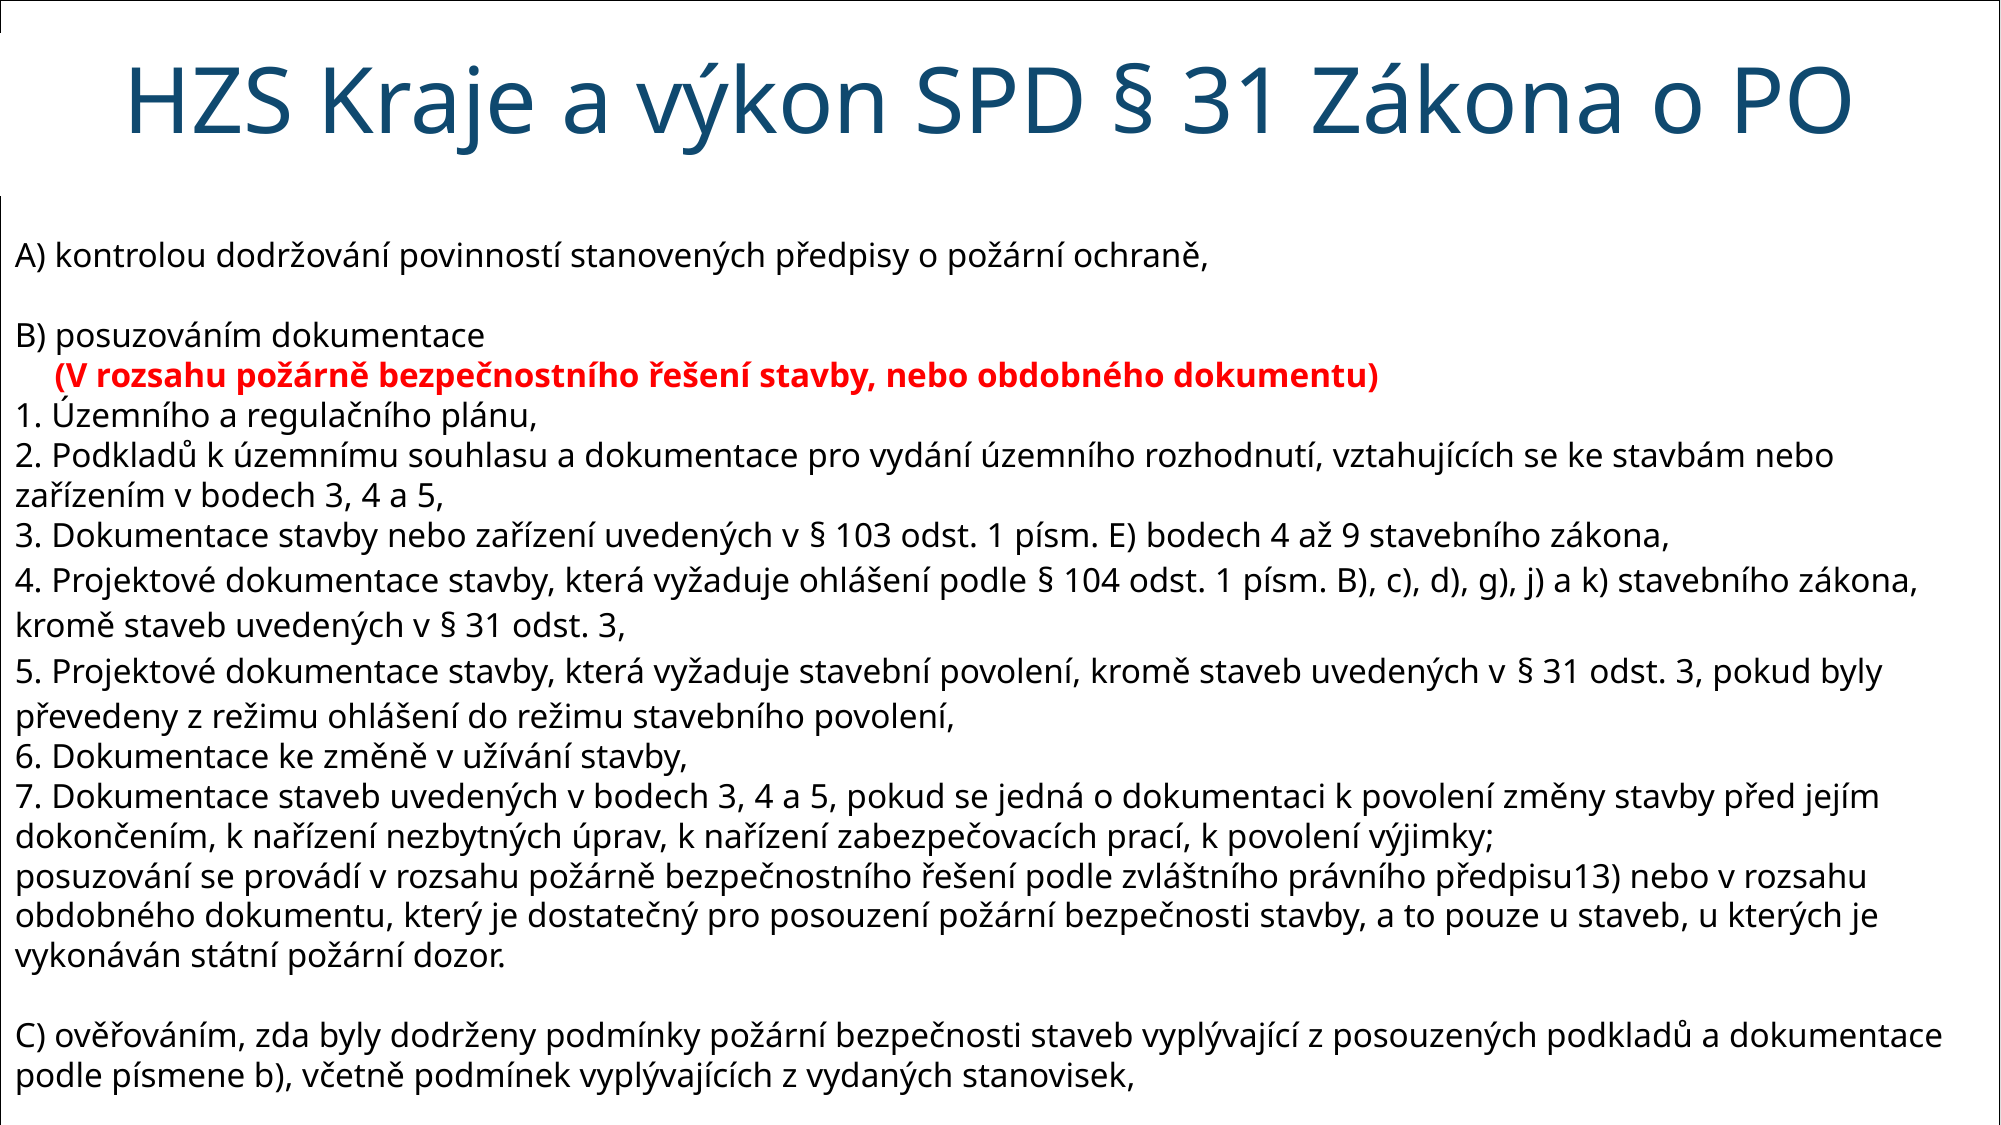

# A) kontrolou dodržování povinností stanovených předpisy o požární ochraně, B) posuzováním dokumentace m (V rozsahu požárně bezpečnostního řešení stavby, nebo obdobného dokumentu) 1. Územního a regulačního plánu, 2. Podkladů k územnímu souhlasu a dokumentace pro vydání územního rozhodnutí, vztahujících se ke stavbám nebo zařízením v bodech 3, 4 a 5, 3. Dokumentace stavby nebo zařízení uvedených v § 103 odst. 1 písm. E) bodech 4 až 9 stavebního zákona, 4. Projektové dokumentace stavby, která vyžaduje ohlášení podle § 104 odst. 1 písm. B), c), d), g), j) a k) stavebního zákona, kromě staveb uvedených v § 31 odst. 3, 5. Projektové dokumentace stavby, která vyžaduje stavební povolení, kromě staveb uvedených v § 31 odst. 3, pokud byly převedeny z režimu ohlášení do režimu stavebního povolení, 6. Dokumentace ke změně v užívání stavby, 7. Dokumentace staveb uvedených v bodech 3, 4 a 5, pokud se jedná o dokumentaci k povolení změny stavby před jejím dokončením, k nařízení nezbytných úprav, k nařízení zabezpečovacích prací, k povolení výjimky; posuzování se provádí v rozsahu požárně bezpečnostního řešení podle zvláštního právního předpisu13) nebo v rozsahu obdobného dokumentu, který je dostatečný pro posouzení požární bezpečnosti stavby, a to pouze u staveb, u kterých je vykonáván státní požární dozor. C) ověřováním, zda byly dodrženy podmínky požární bezpečnosti staveb vyplývající z posouzených podkladů a dokumentace podle písmene b), včetně podmínek vyplývajících z vydaných stanovisek,
HZS Kraje a výkon SPD § 31 Zákona o PO